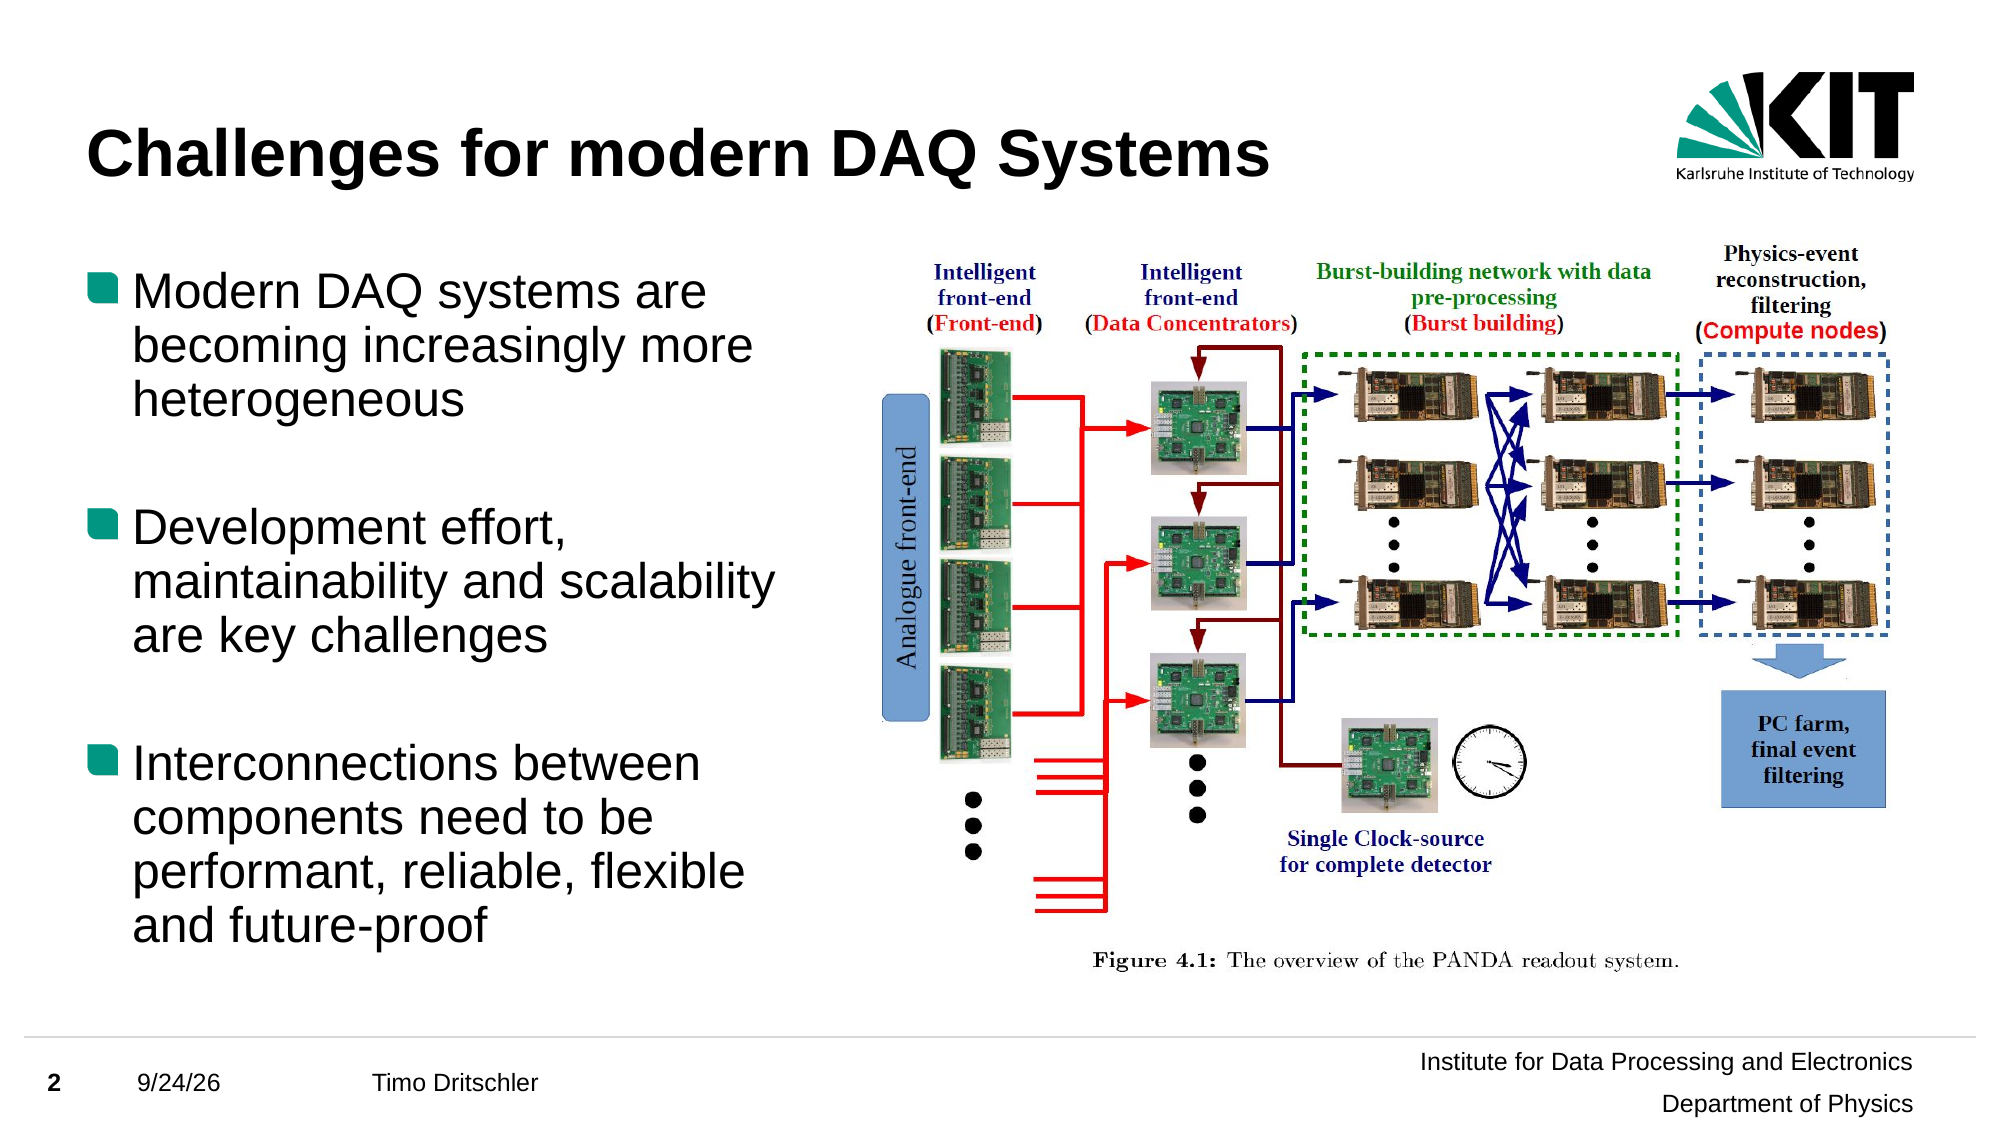

# Challenges for modern DAQ Systems
Modern DAQ systems are becoming increasingly more heterogeneous
Development effort, maintainability and scalability are key challenges
Interconnections between components need to be performant, reliable, flexible and future-proof